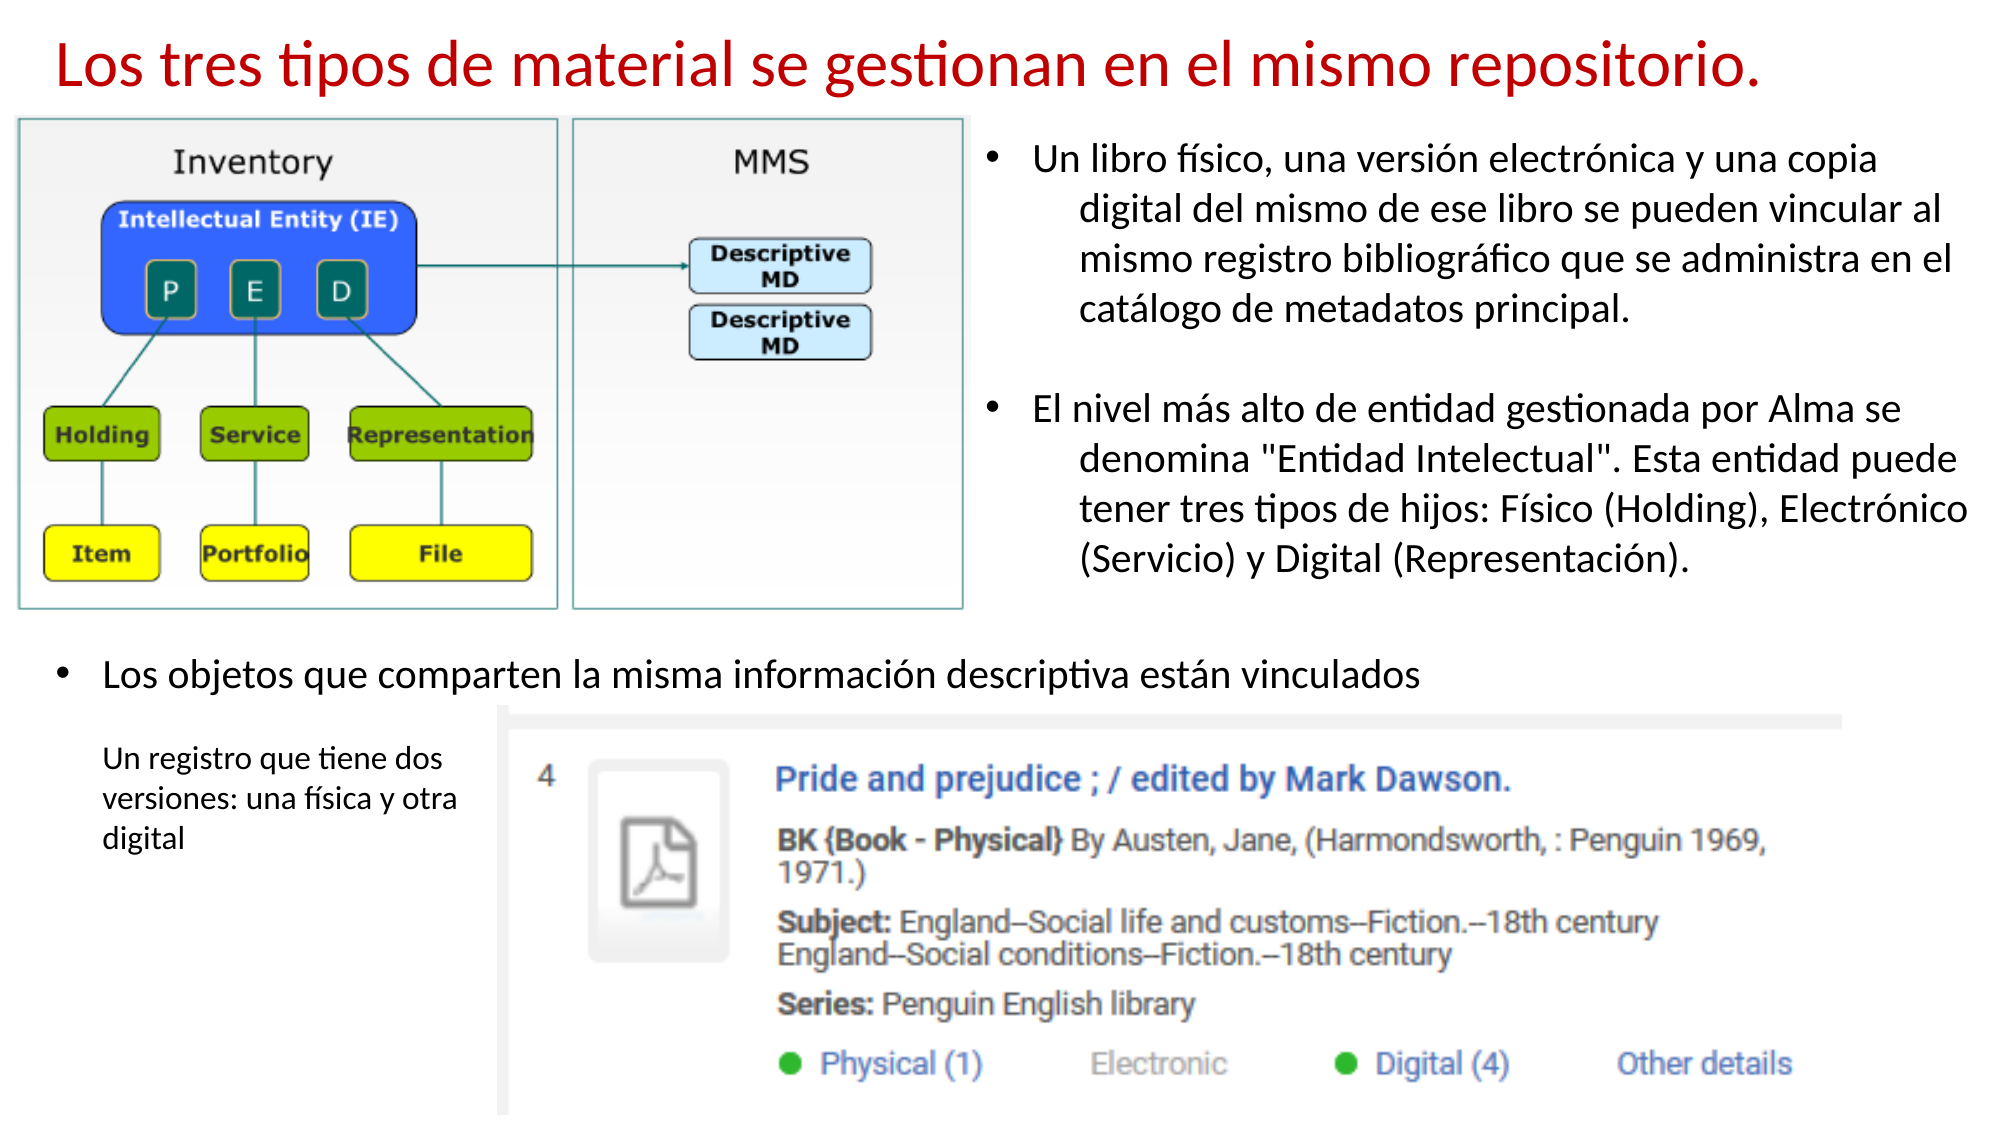

Los tres tipos de material se gestionan en el mismo repositorio.
Un libro físico, una versión electrónica y una copia digital del mismo de ese libro se pueden vincular al mismo registro bibliográfico que se administra en el catálogo de metadatos principal.
El nivel más alto de entidad gestionada por Alma se denomina "Entidad Intelectual". Esta entidad puede tener tres tipos de hijos: Físico (Holding), Electrónico (Servicio) y Digital (Representación).
Los objetos que comparten la misma información descriptiva están vinculados
Un registro que tiene dos versiones: una física y otra digital